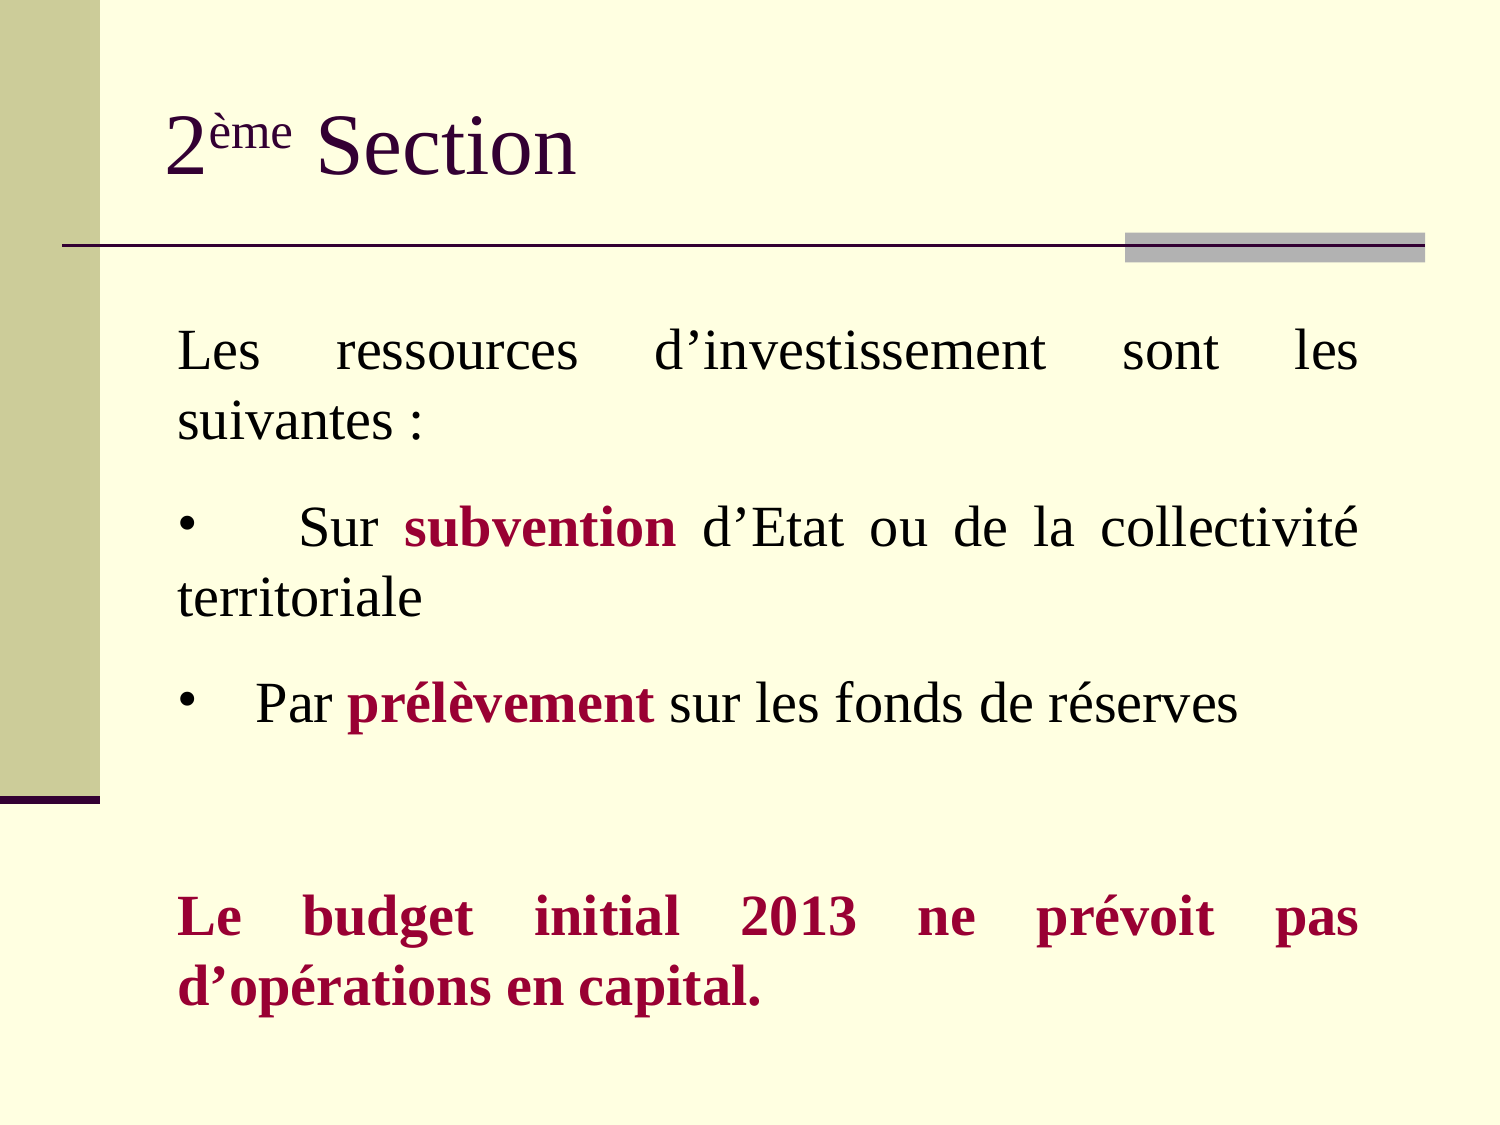

# 2ème Section
Les ressources d’investissement sont les suivantes :
 Sur subvention d’Etat ou de la collectivité territoriale
 Par prélèvement sur les fonds de réserves
Le budget initial 2013 ne prévoit pas d’opérations en capital.